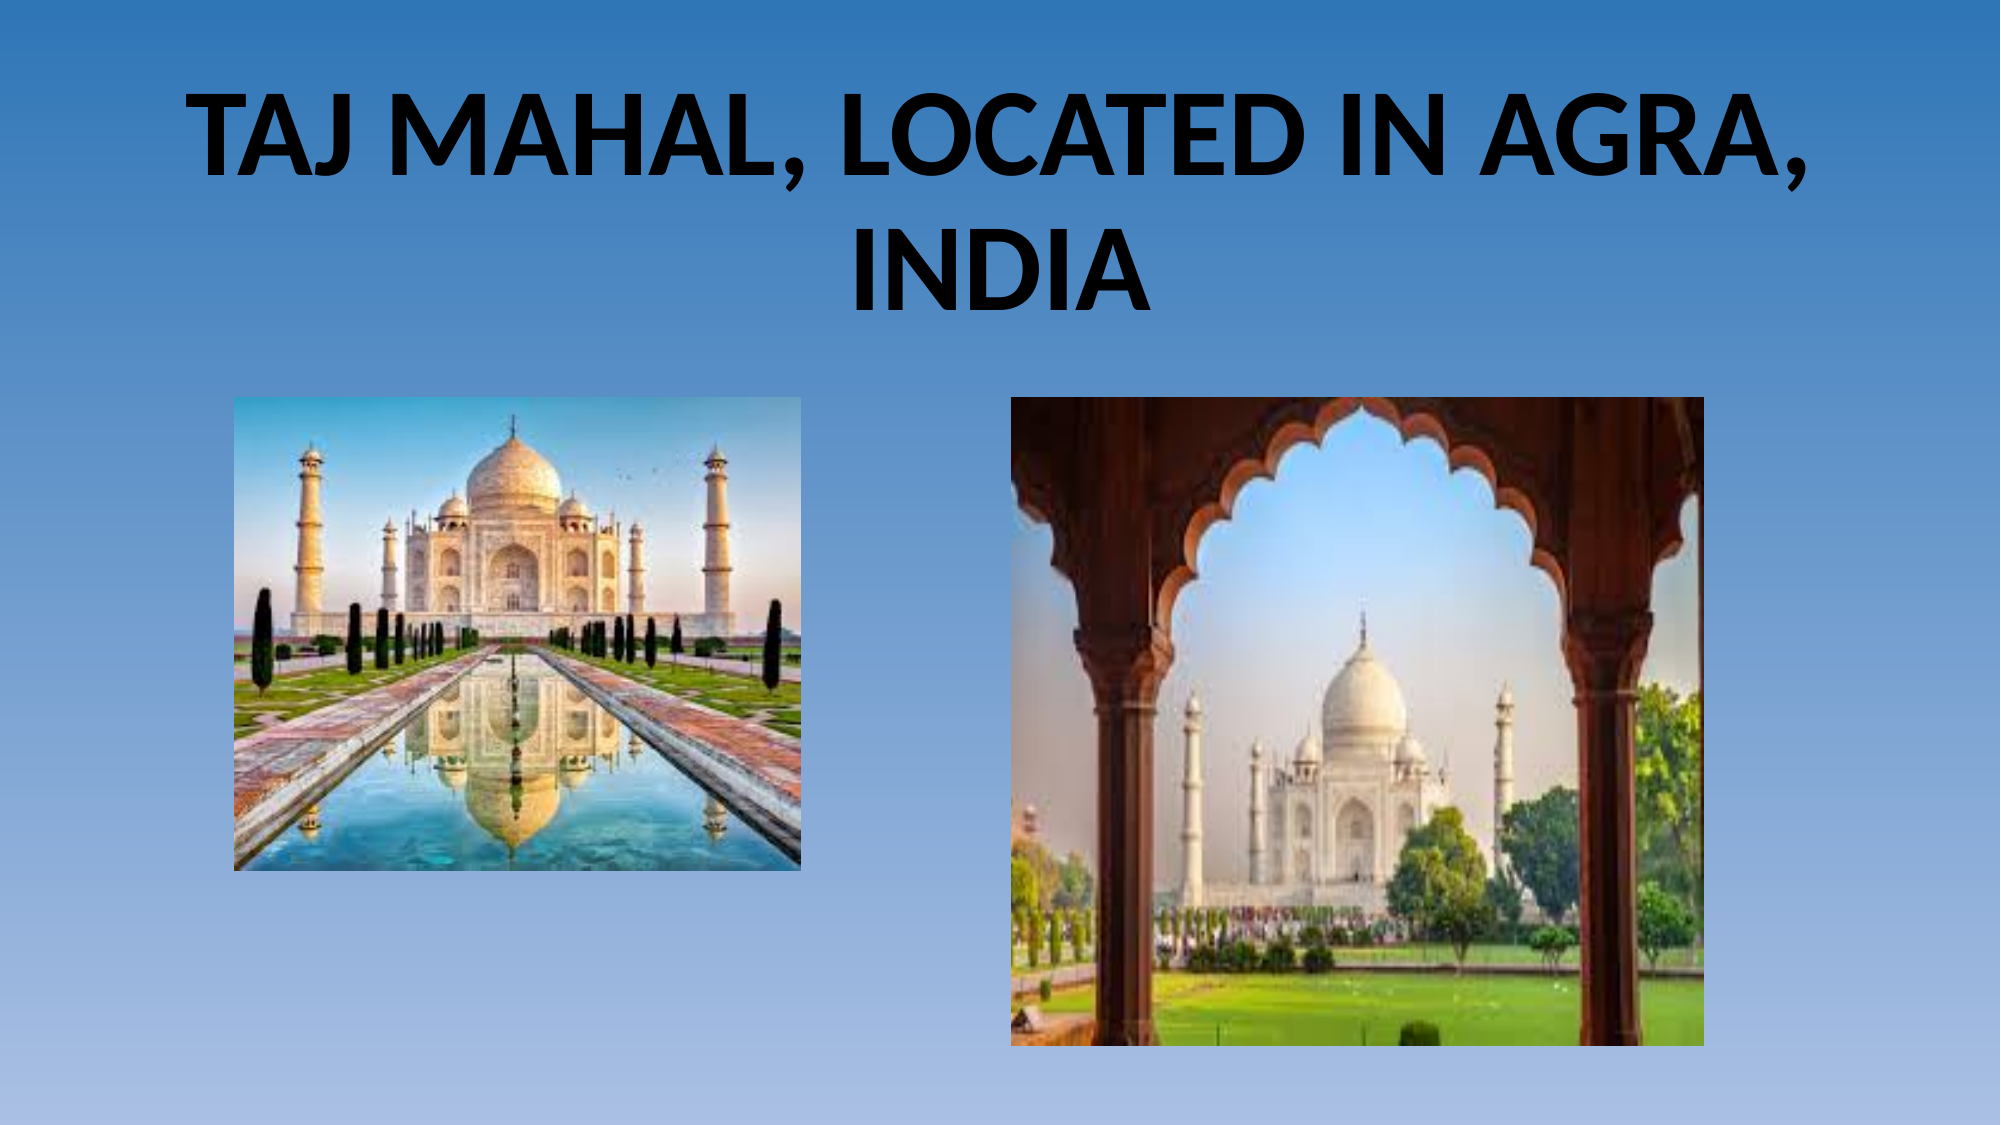

# TAJ MAHAL, LOCATED IN AGRA, INDIA